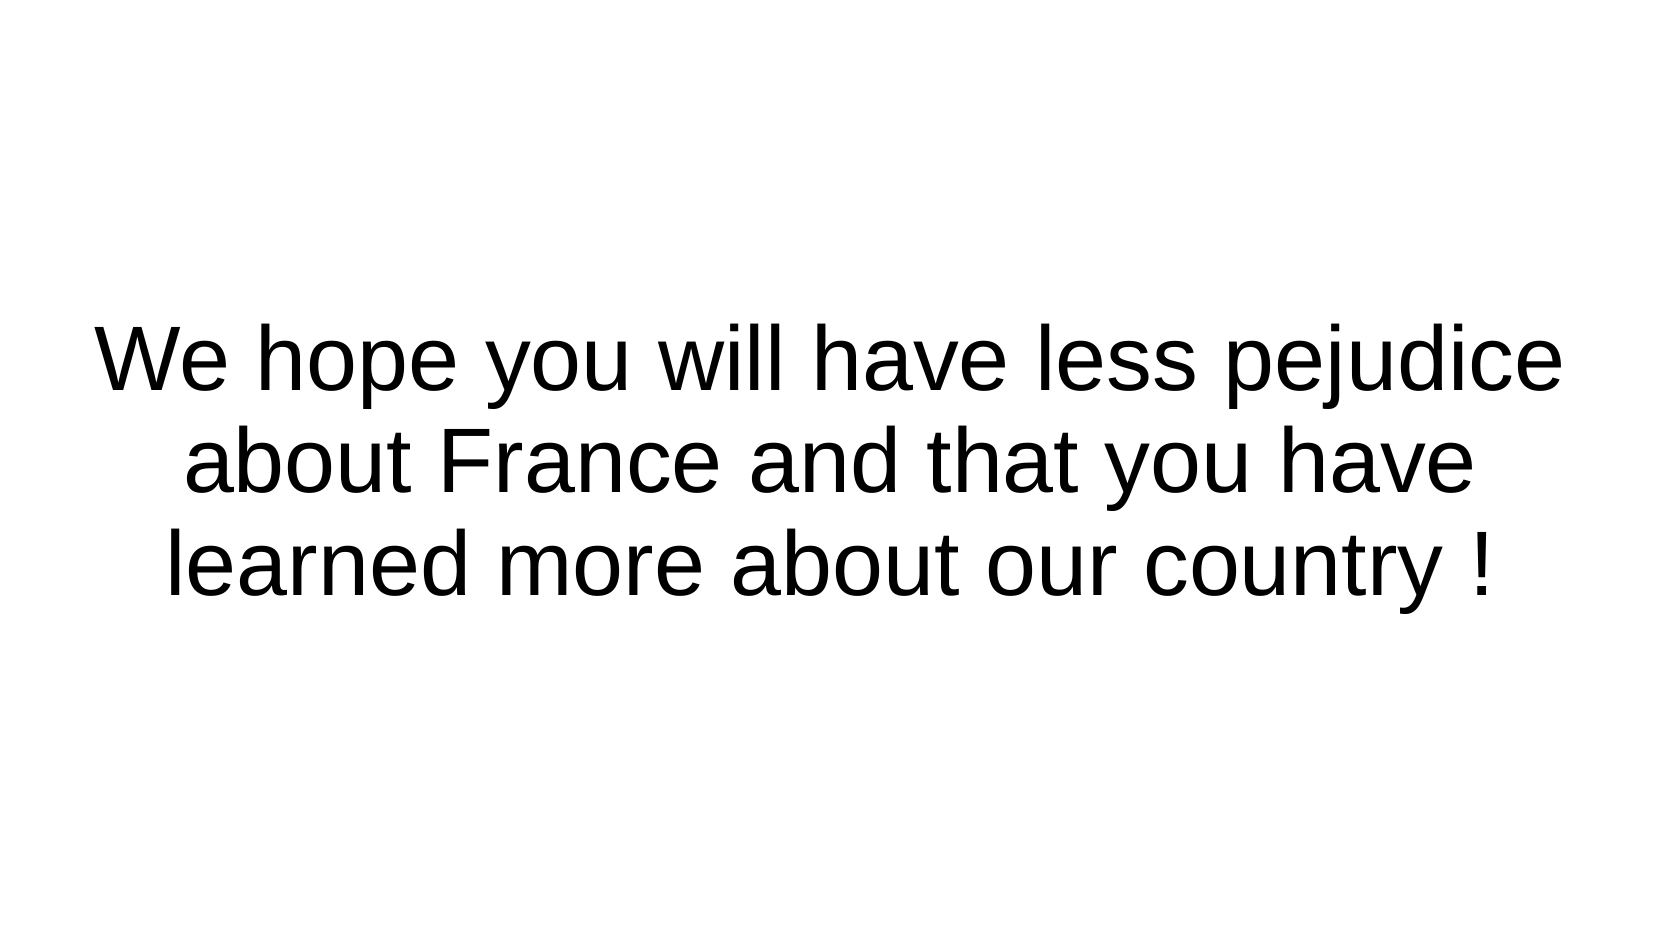

# We hope you will have less pejudice about France and that you have learned more about our country !